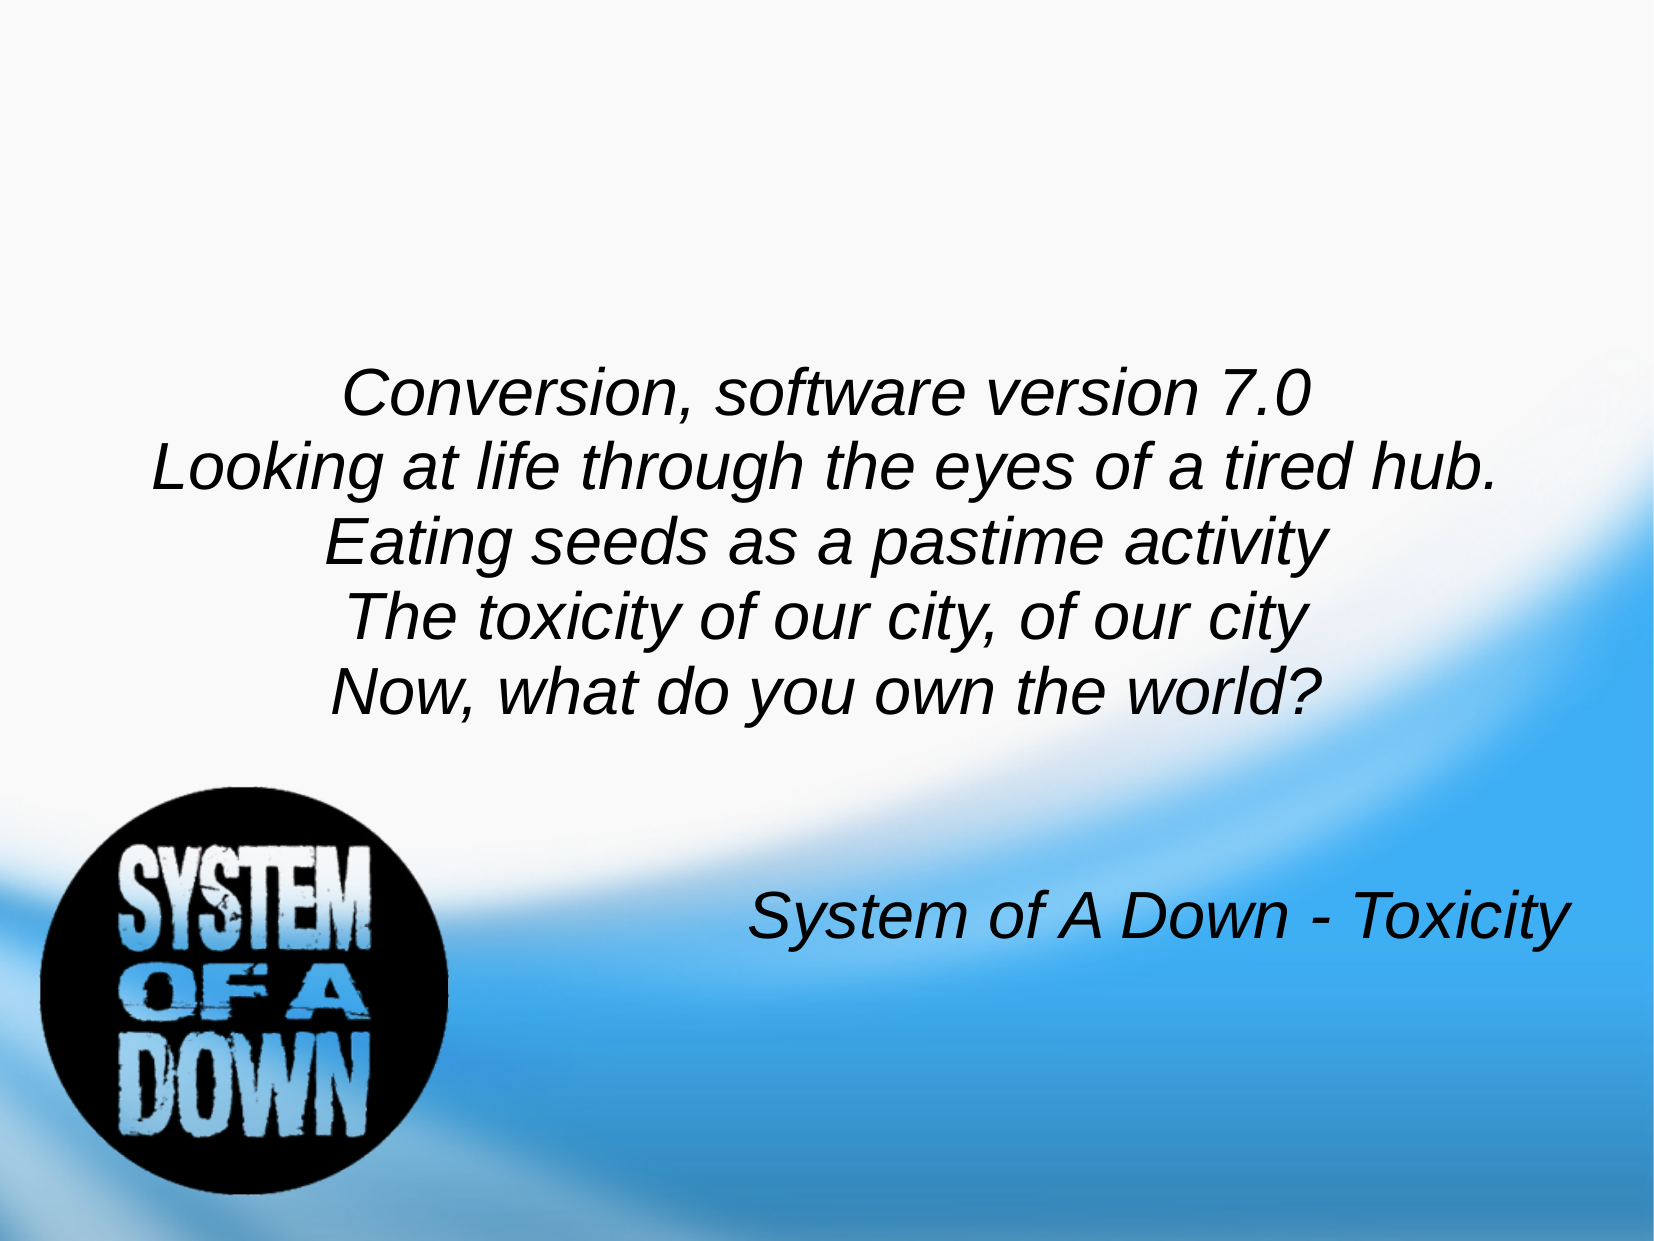

# Conversion, software version 7.0
Looking at life through the eyes of a tired hub.
Eating seeds as a pastime activity
The toxicity of our city, of our city
Now, what do you own the world?
System of A Down - Toxicity